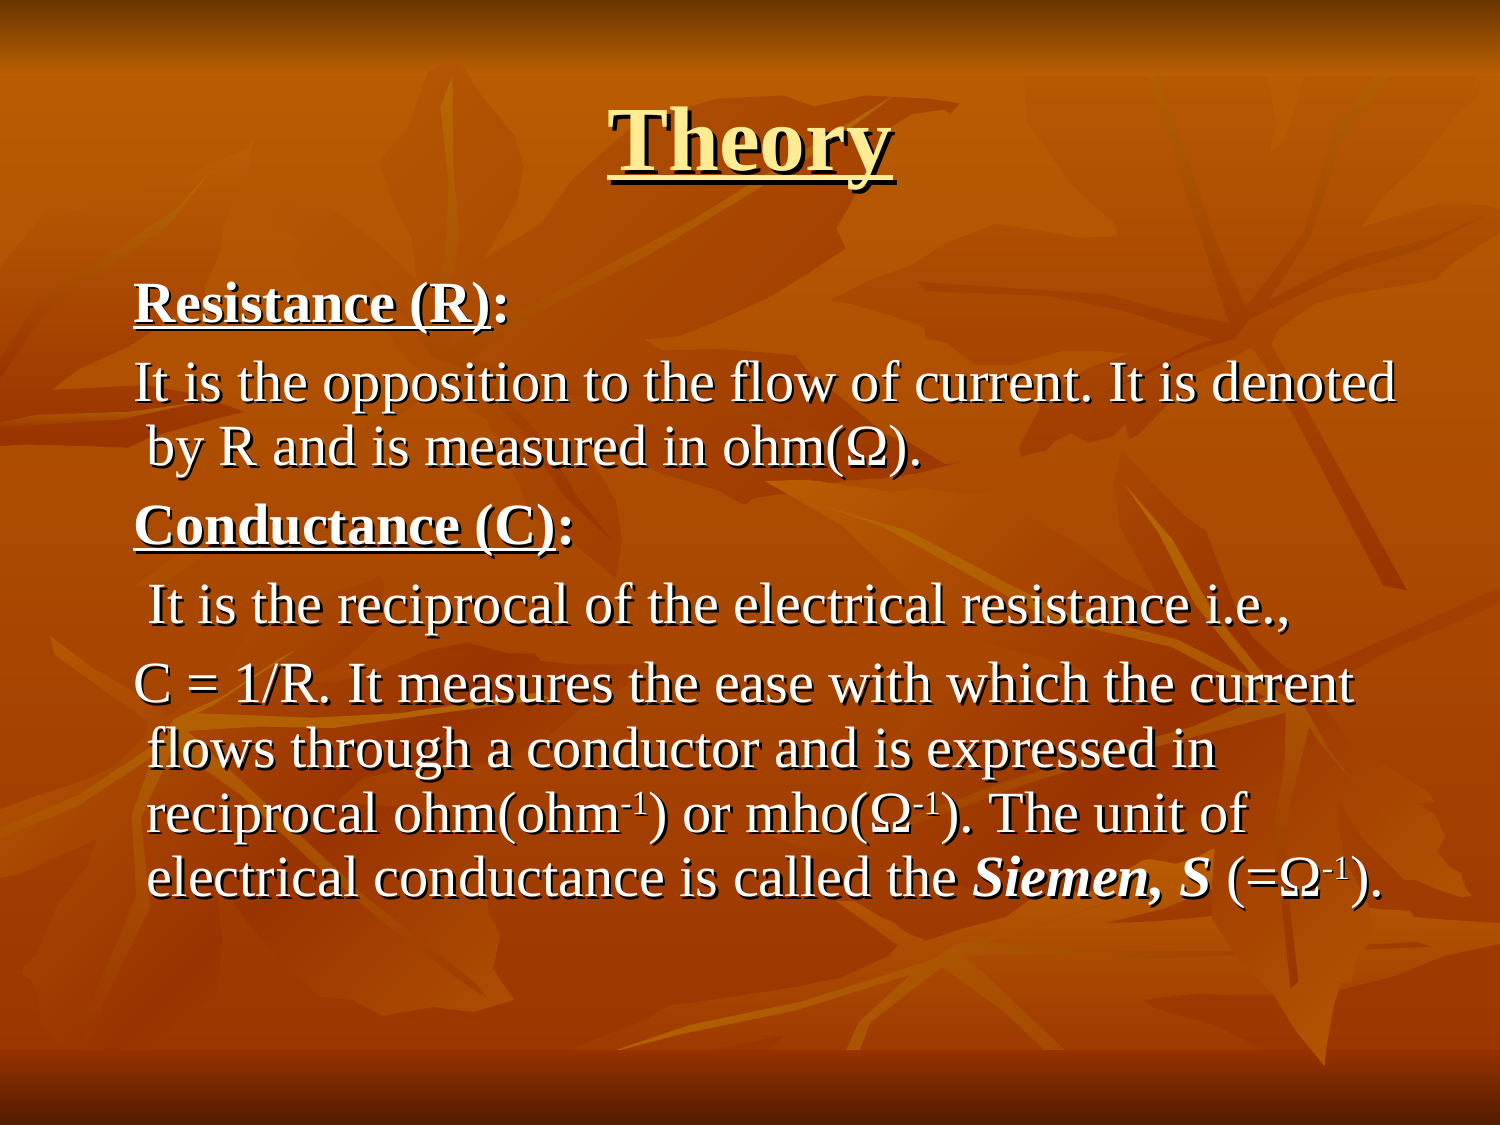

# Theory
 Resistance (R):
 It is the opposition to the flow of current. It is denoted by R and is measured in ohm(Ω).
 Conductance (C):
 It is the reciprocal of the electrical resistance i.e.,
 C = 1/R. It measures the ease with which the current flows through a conductor and is expressed in reciprocal ohm(ohm-1) or mho(Ω-1). The unit of electrical conductance is called the Siemen, S (=Ω-1).